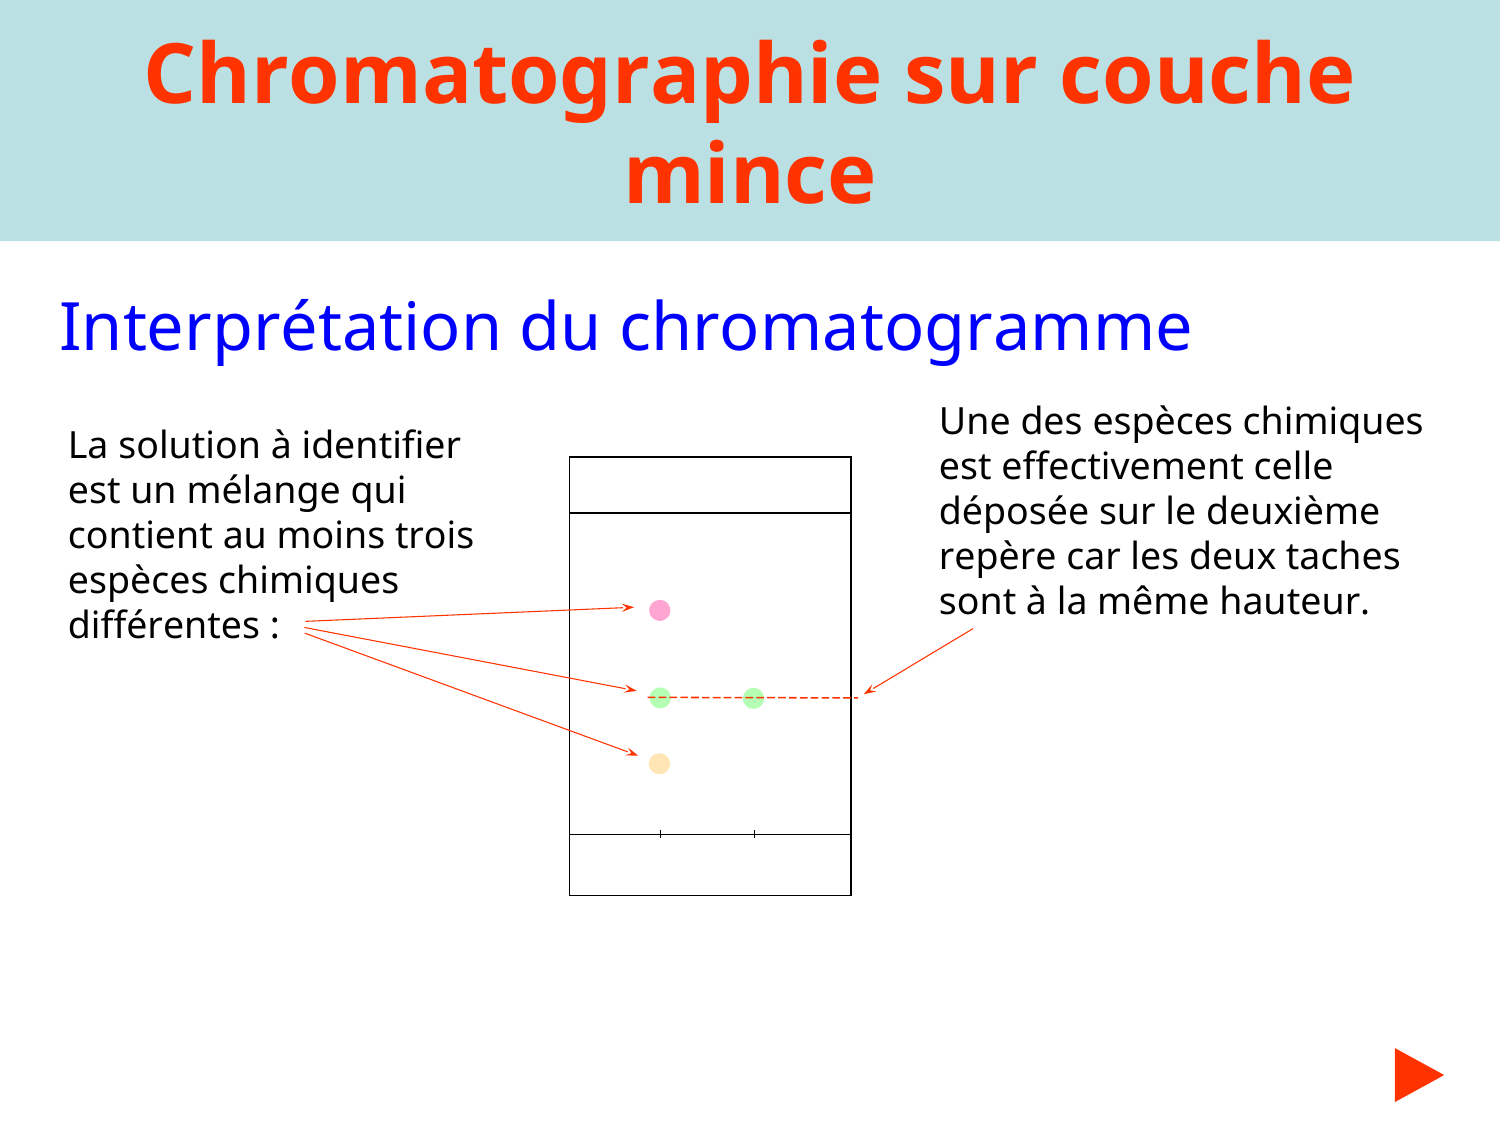

# Chromatographie sur couche mince
Interprétation du chromatogramme
Une des espèces chimiques est effectivement celle déposée sur le deuxième repère car les deux taches sont à la même hauteur.
La solution à identifier est un mélange qui contient au moins trois espèces chimiques différentes :